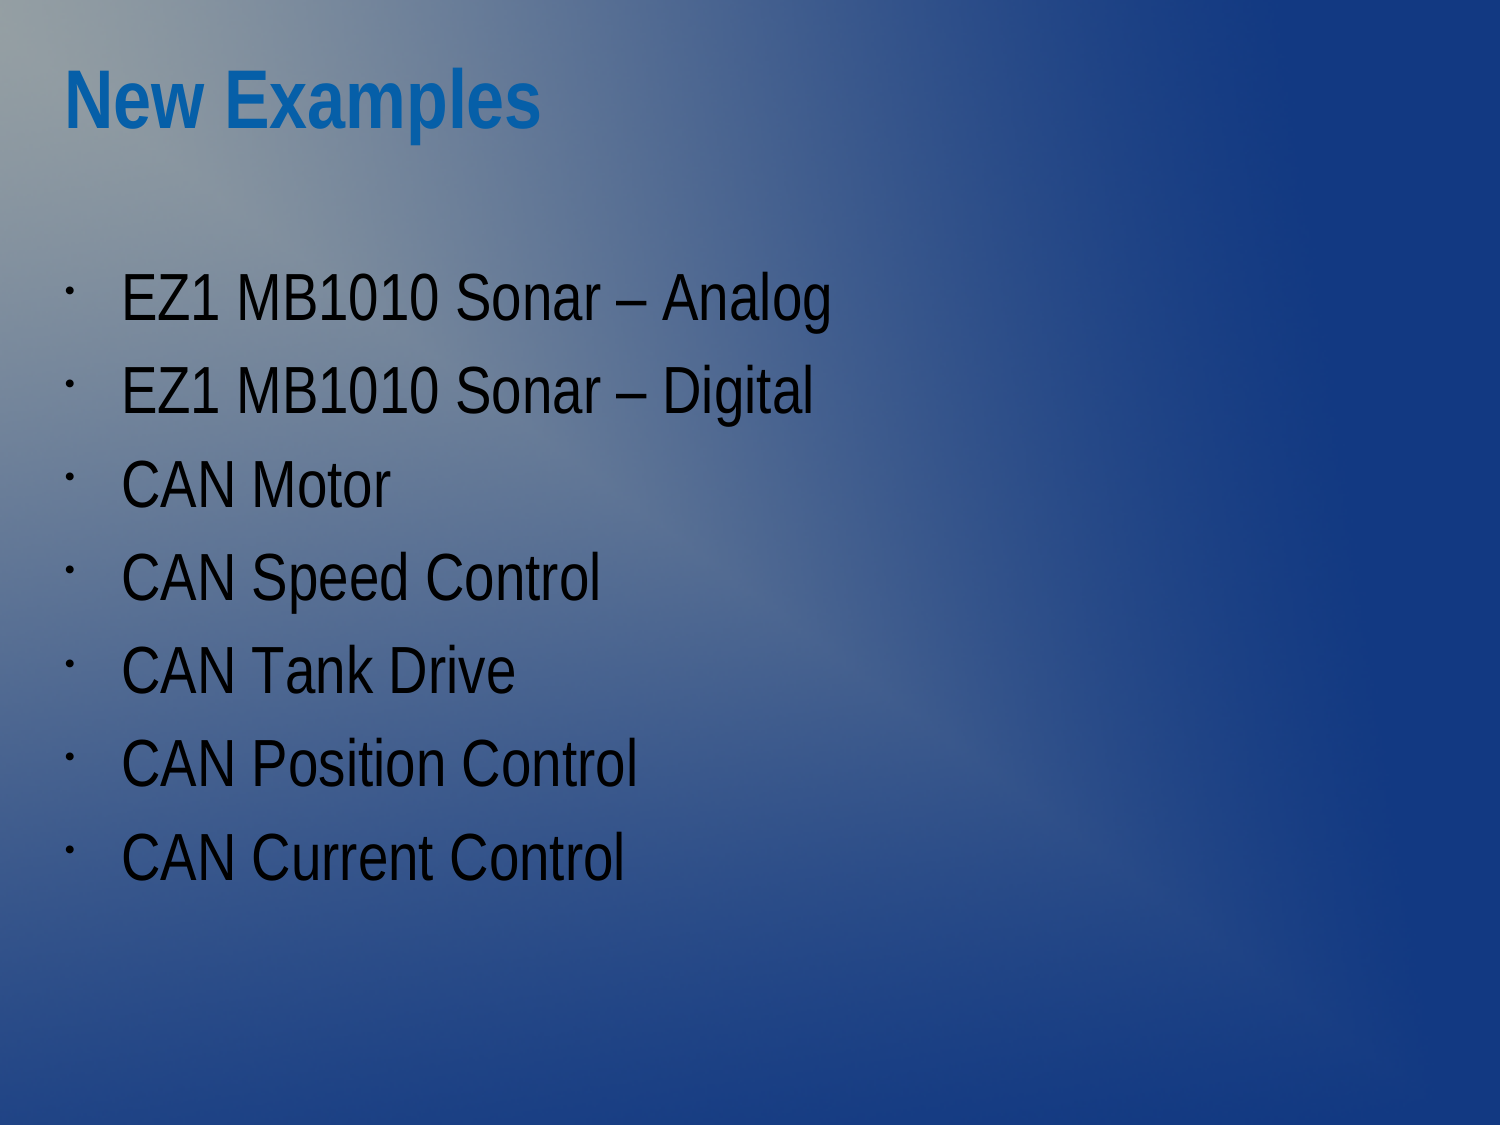

# New Examples
EZ1 MB1010 Sonar – Analog
EZ1 MB1010 Sonar – Digital
CAN Motor
CAN Speed Control
CAN Tank Drive
CAN Position Control
CAN Current Control